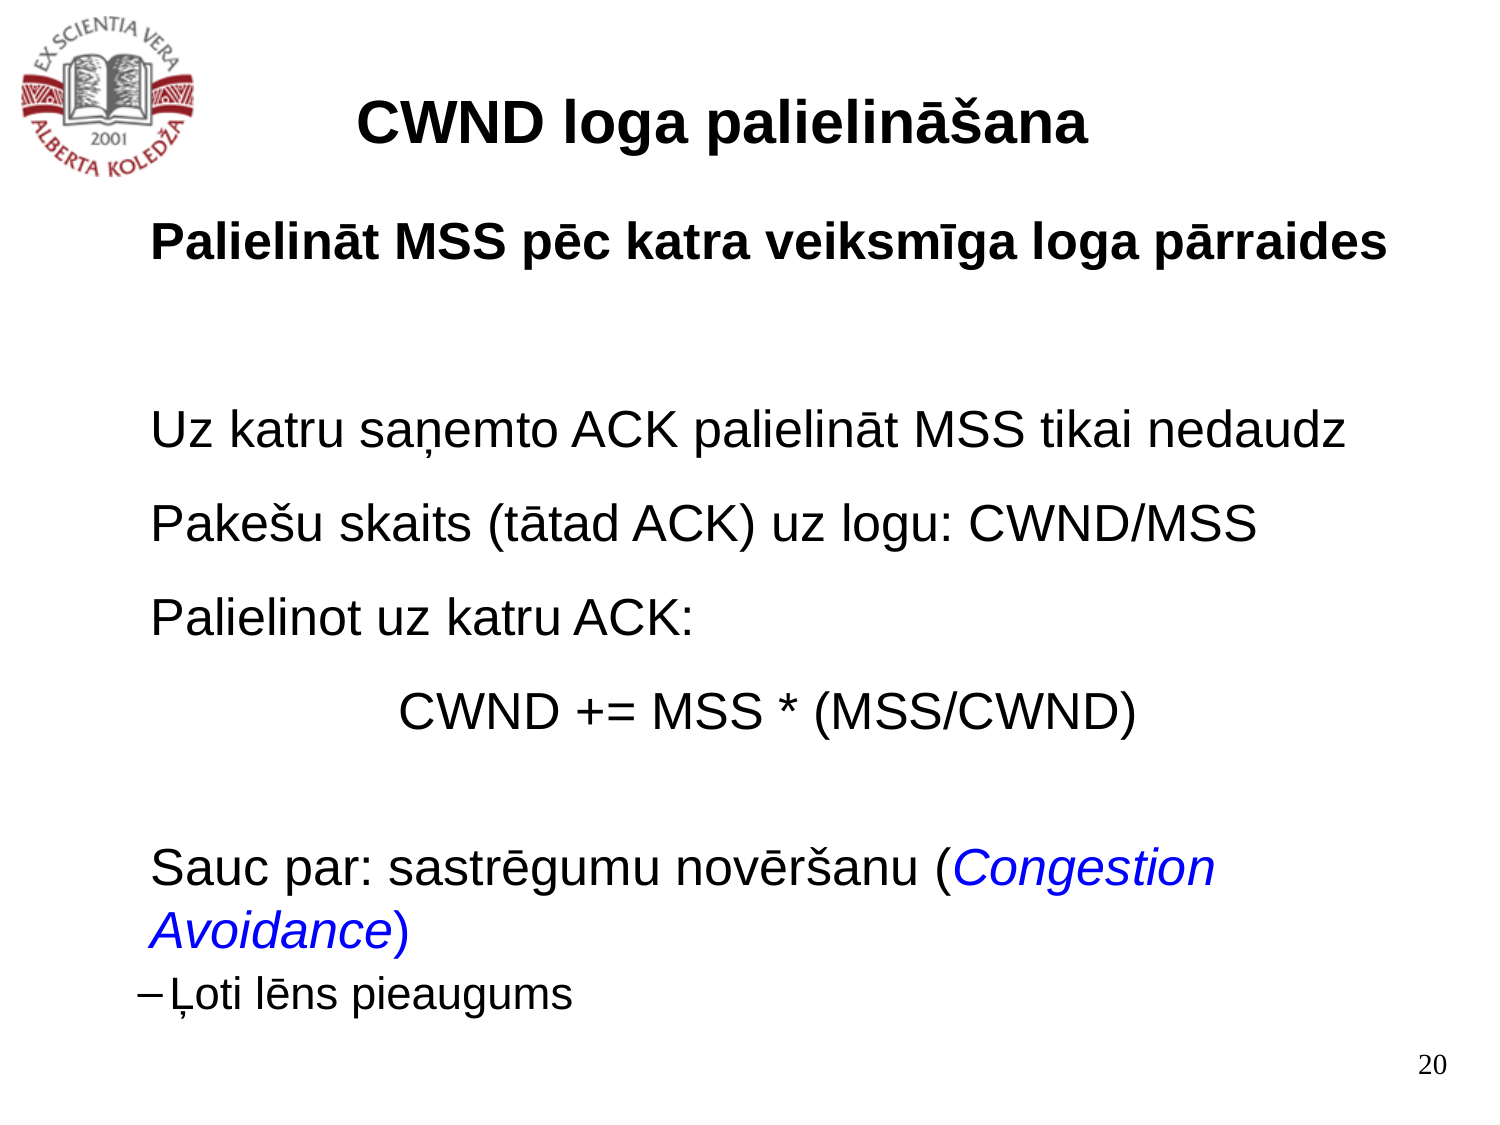

# CWND loga palielināšana
Palielināt MSS pēc katra veiksmīga loga pārraides
Uz katru saņemto ACK palielināt MSS tikai nedaudz
Pakešu skaits (tātad ACK) uz logu: CWND/MSS
Palielinot uz katru ACK:
CWND += MSS * (MSS/CWND)
Sauc par: sastrēgumu novēršanu (Congestion Avoidance)
Ļoti lēns pieaugums